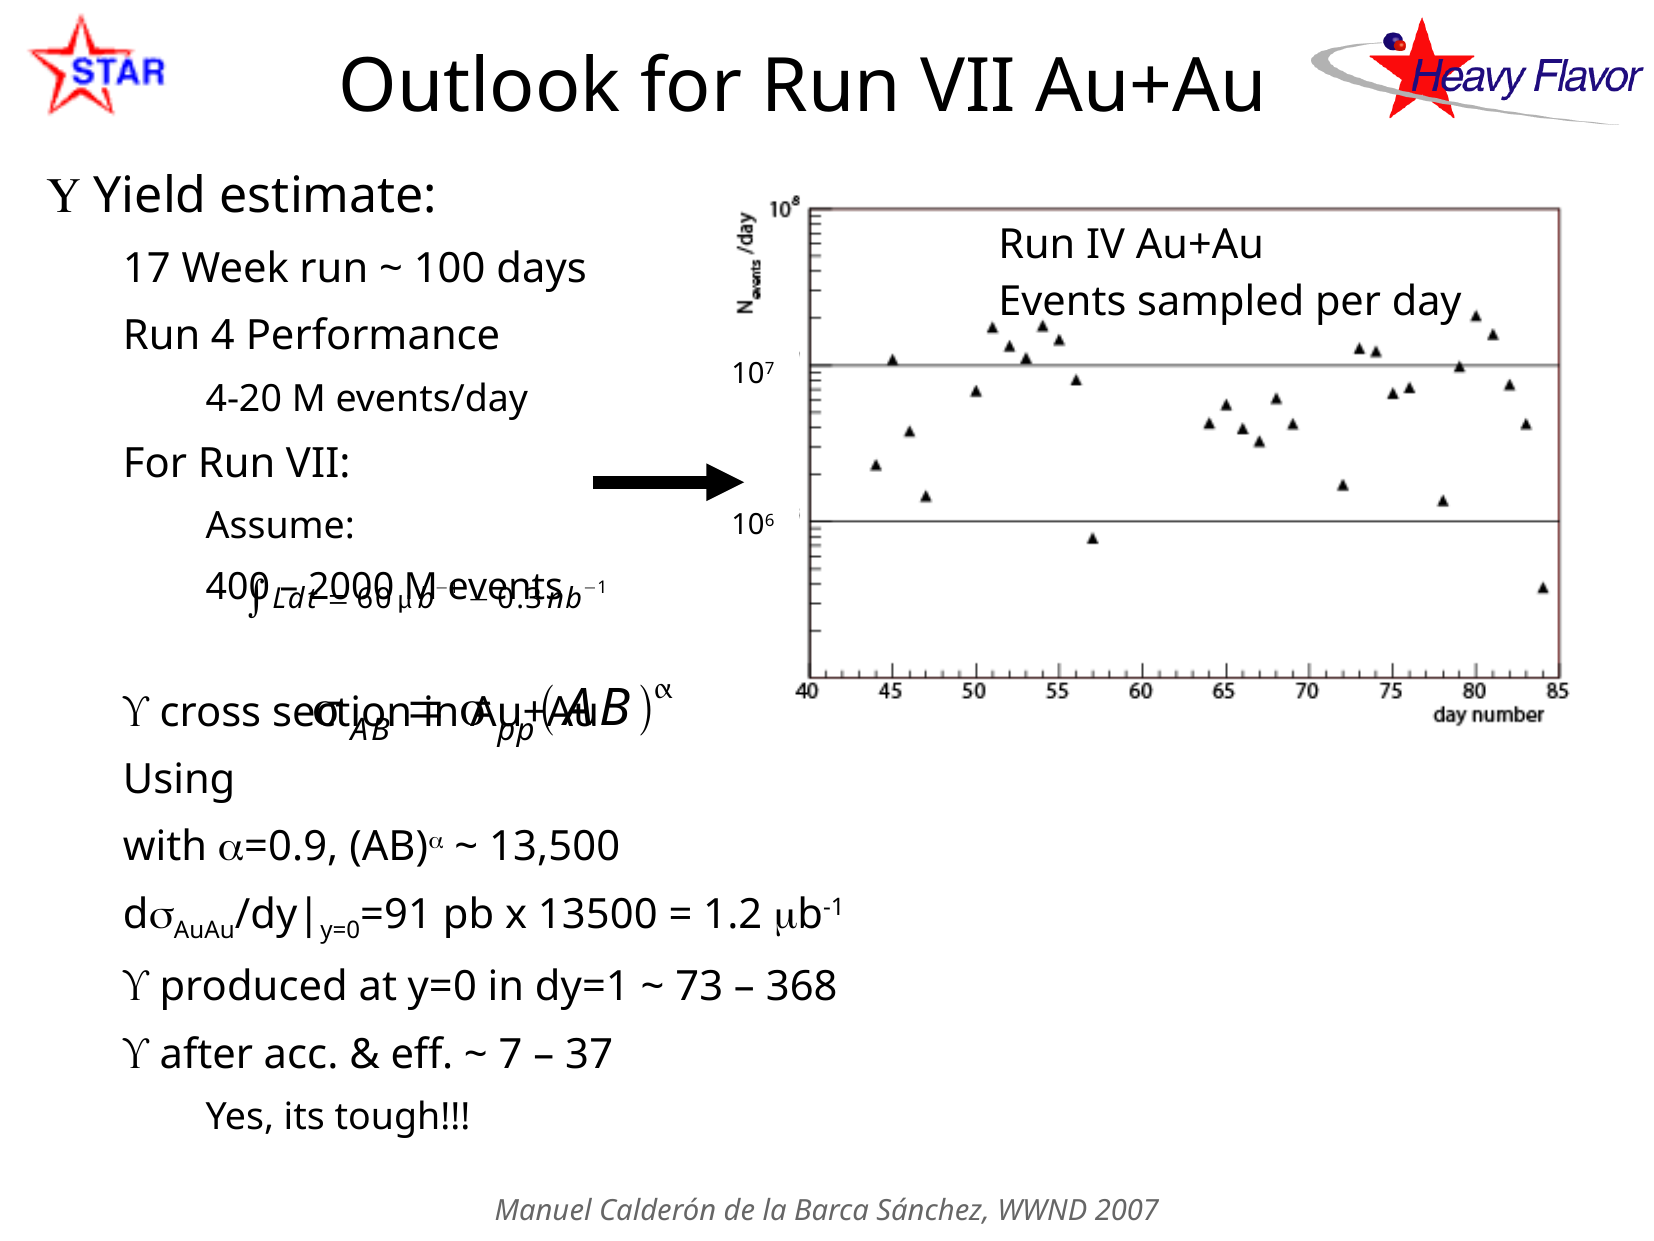

# Outlook for Run VII Au+Au
U Yield estimate:
17 Week run ~ 100 days
Run 4 Performance
4-20 M events/day
For Run VII:
Assume:
400 – 2000 M events
 cross section in Au+Au
Using
with =0.9, (AB) ~ 13,500
dAuAu/dy|y=0=91 pb x 13500 = 1.2 b-1
 produced at y=0 in dy=1 ~ 73 – 368
 after acc. & eff. ~ 7 – 37
Yes, its tough!!!
Run IV Au+Au
Events sampled per day
107
106
WWND 2007